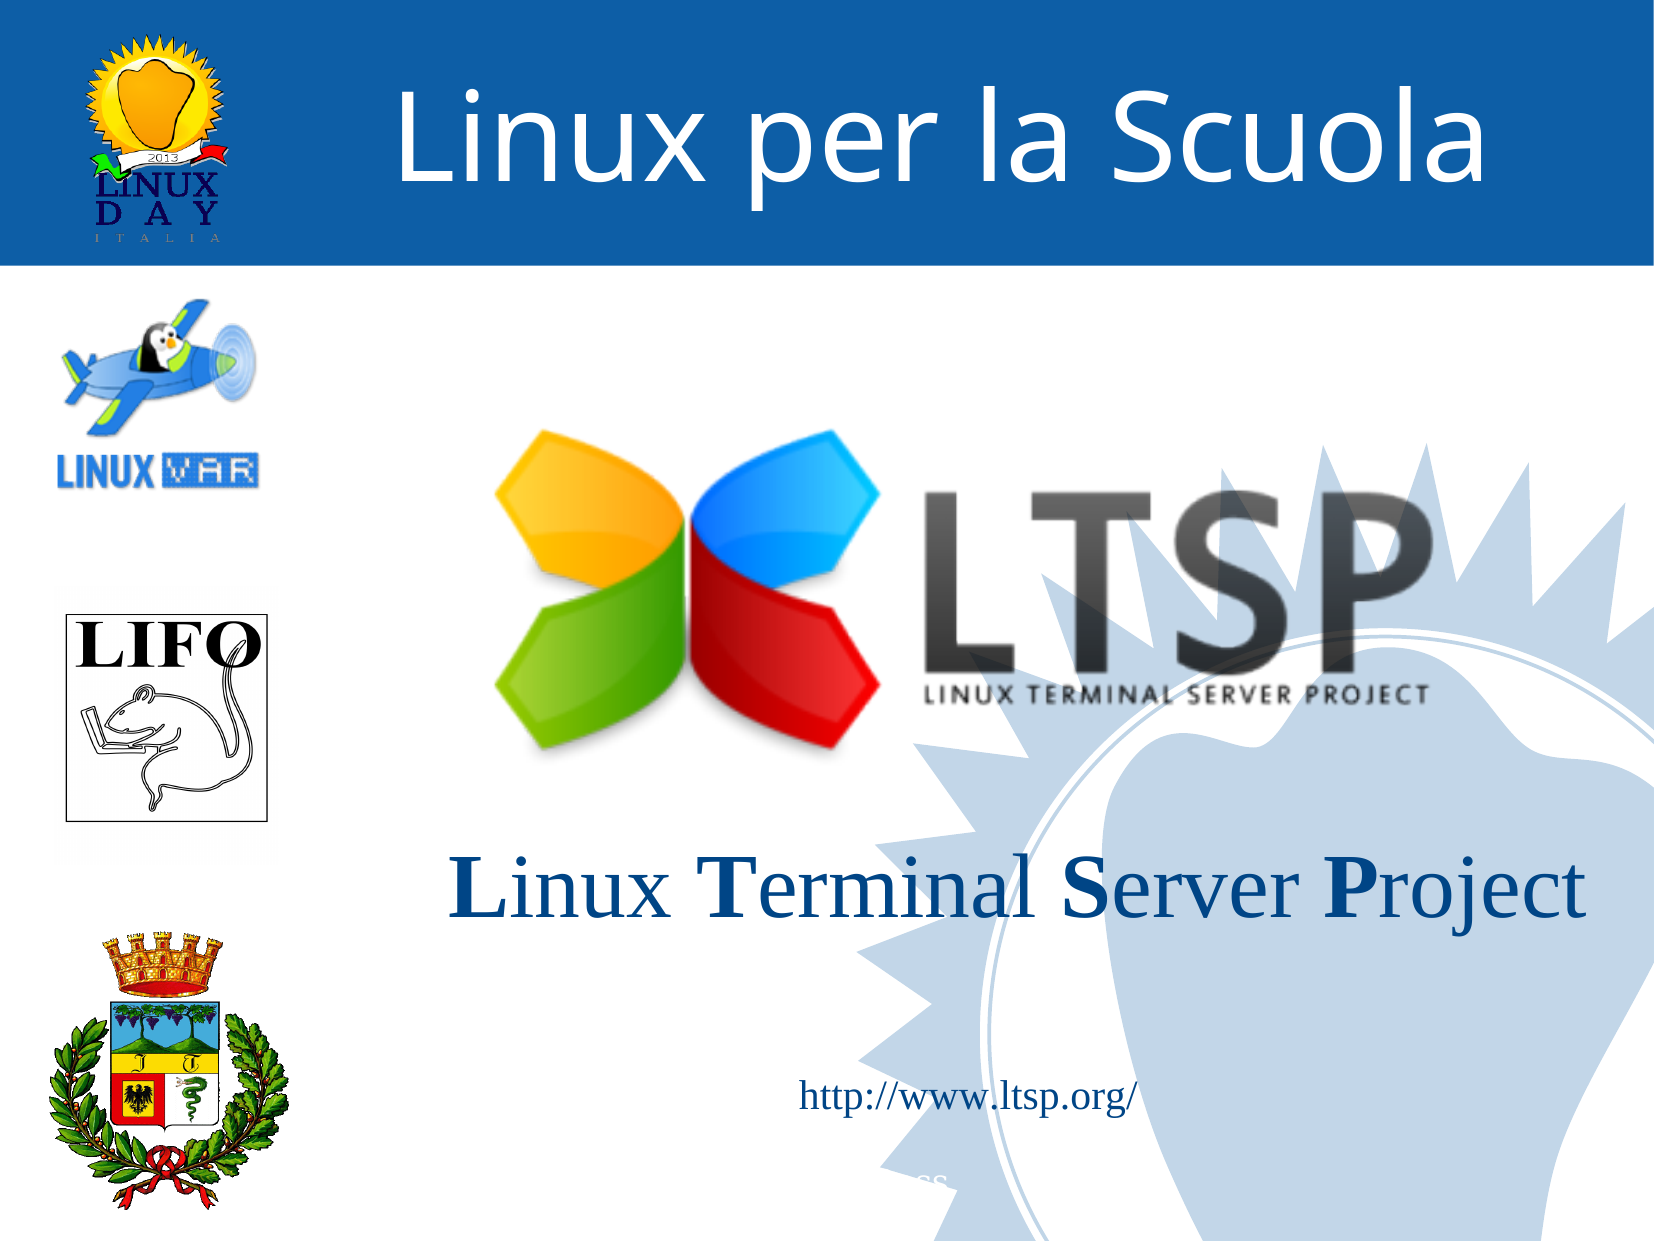

Linux per la Scuola
Linux Terminal Server Project
http://www.ltsp.org/
Relatore: Ross